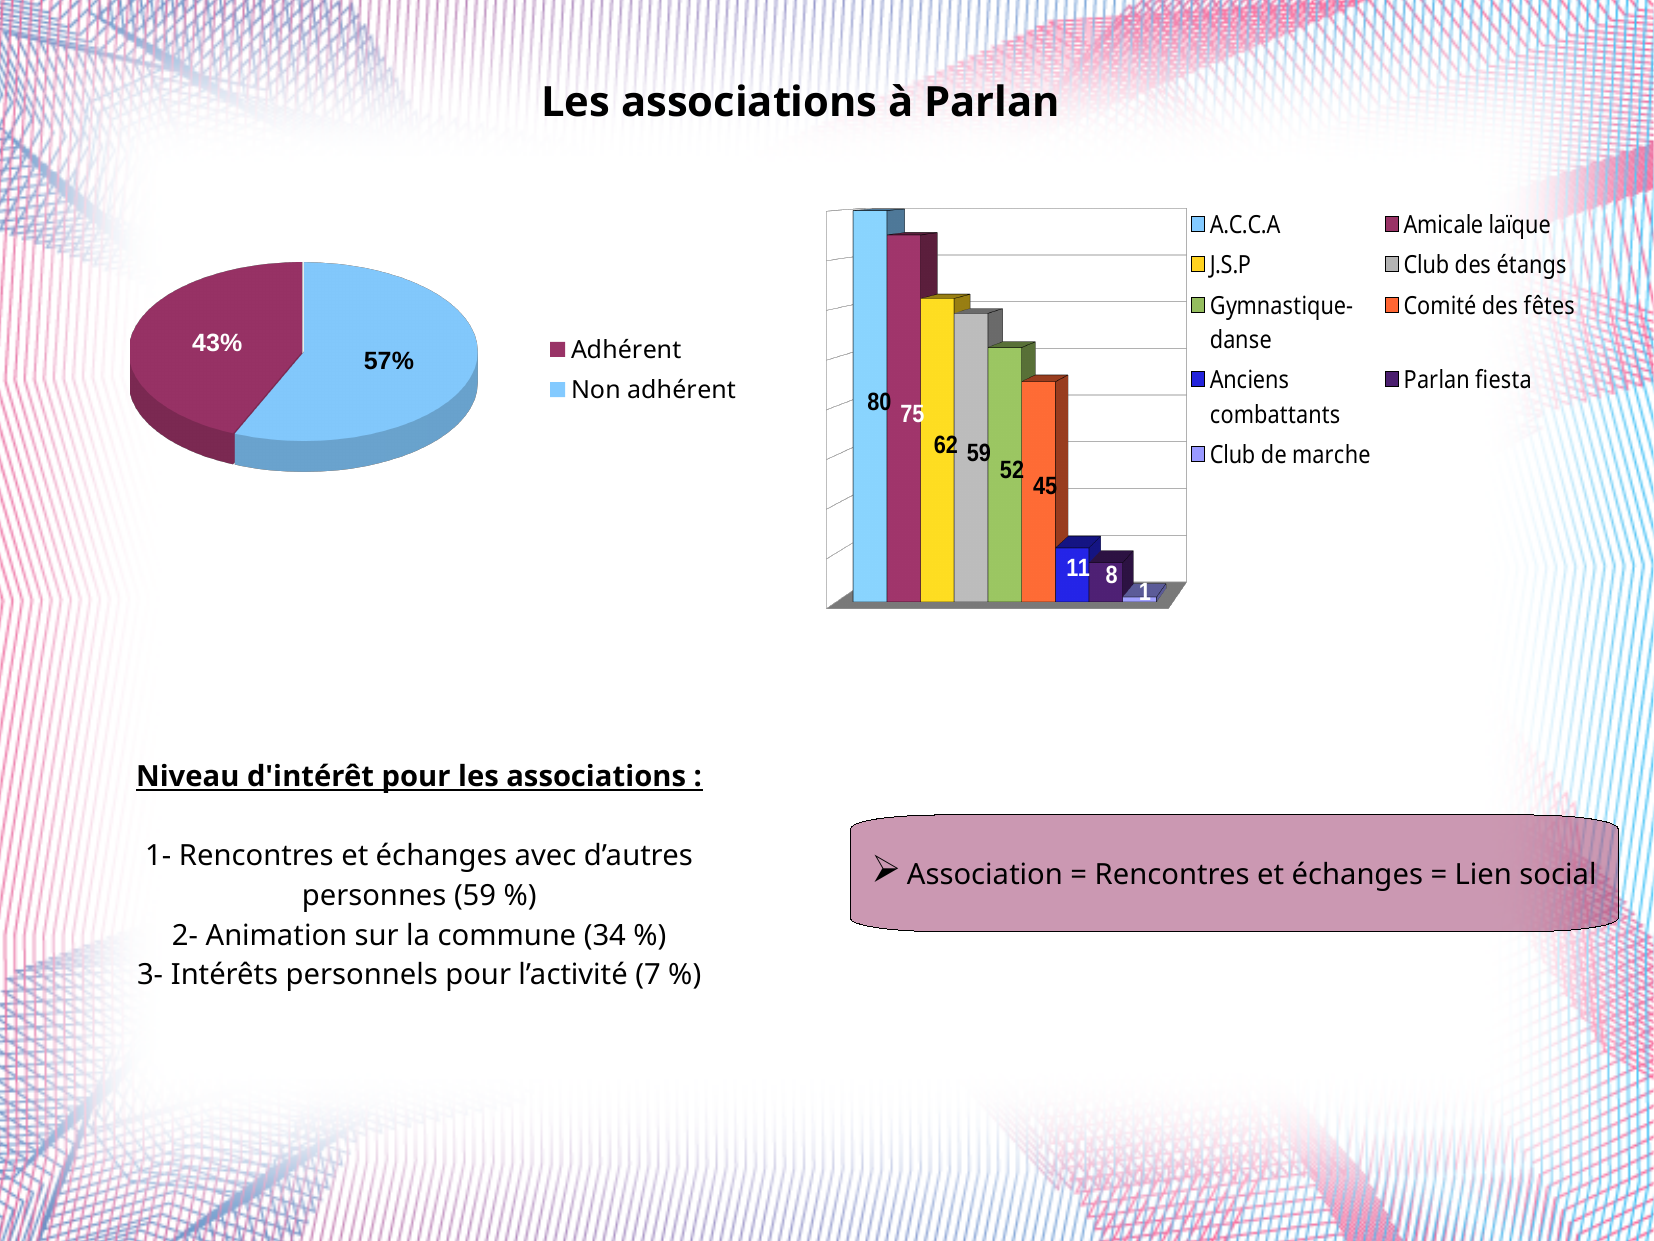

# Les associations à Parlan
[unsupported chart]
[unsupported chart]
Niveau d'intérêt pour les associations :
1- Rencontres et échanges avec d’autres personnes (59 %)
2- Animation sur la commune (34 %)
3- Intérêts personnels pour l’activité (7 %)
Association = Rencontres et échanges = Lien social